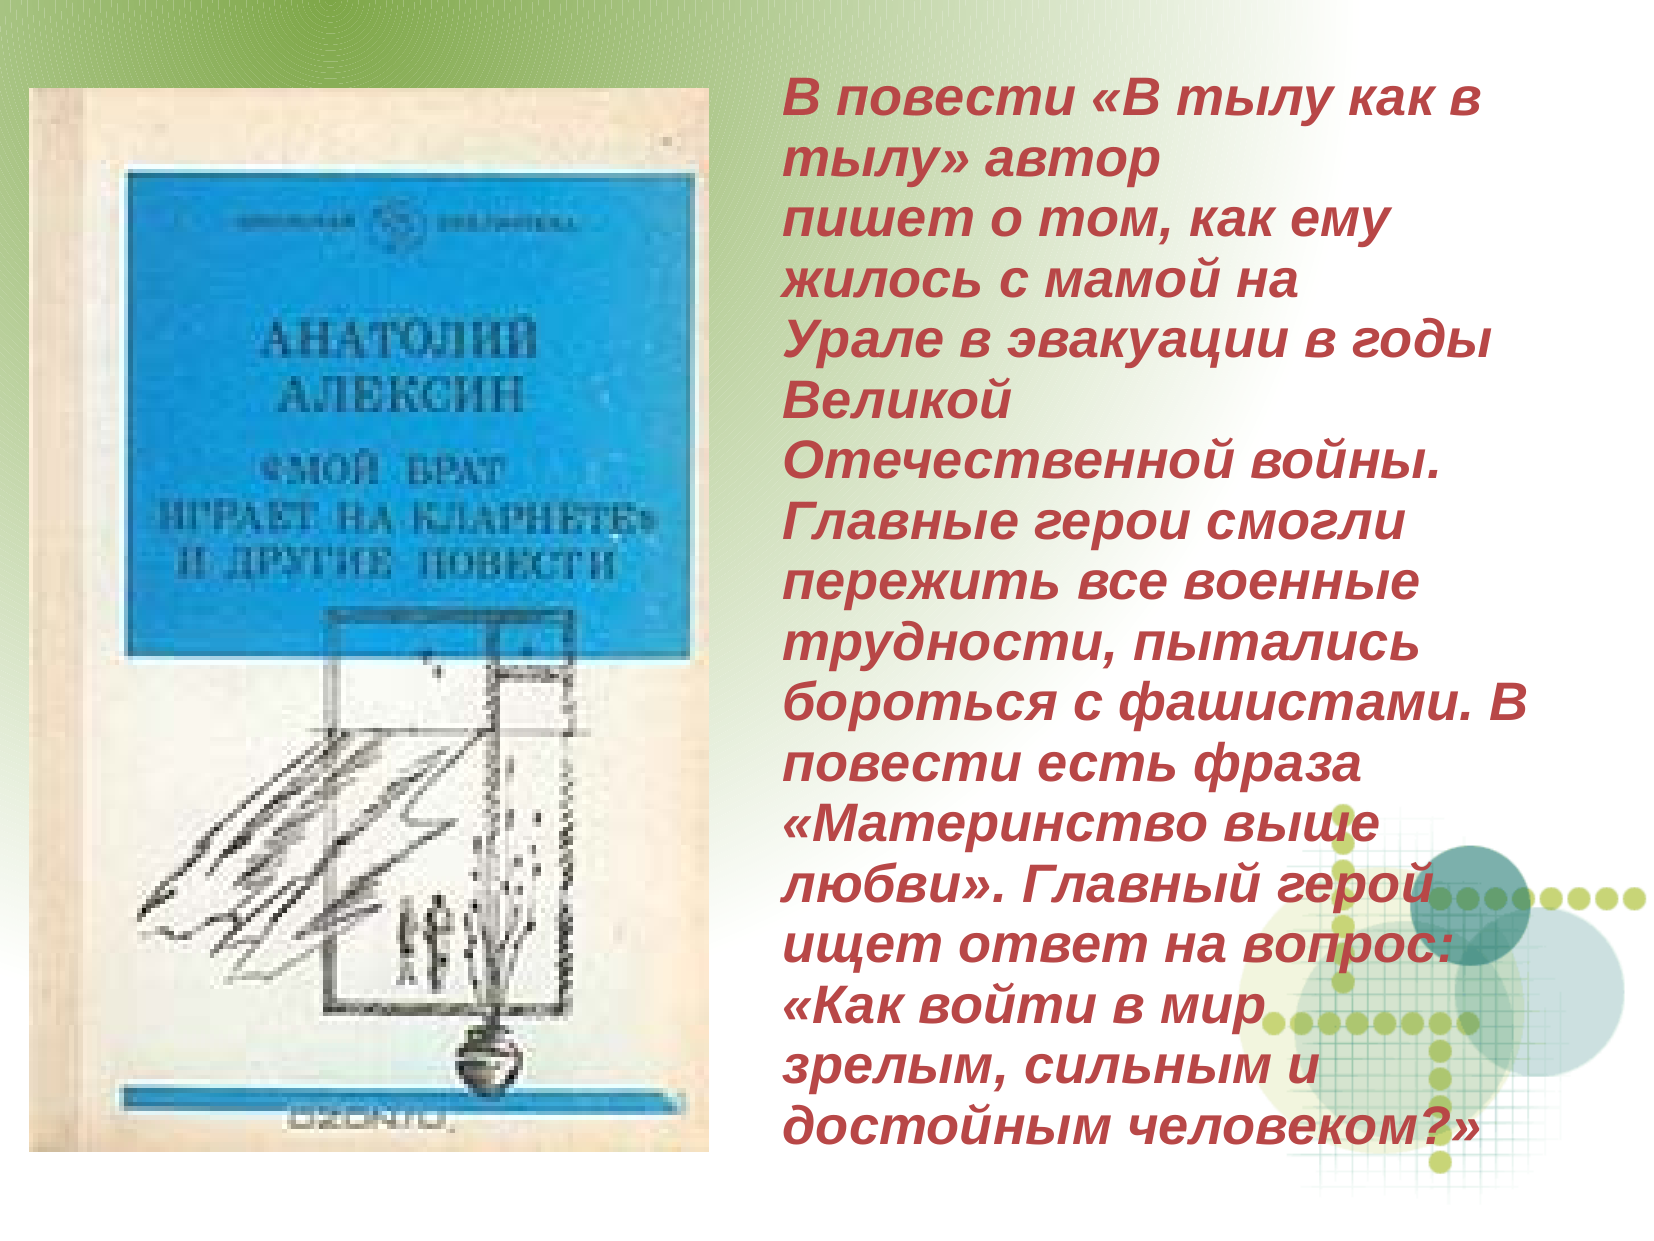

В повести «В тылу как в тылу» автор
пишет о том, как ему жилось с мамой на
Урале в эвакуации в годы Великой
Отечественной войны. Главные герои смогли
пережить все военные трудности, пытались
бороться с фашистами. В повести есть фраза
«Материнство выше любви». Главный герой
ищет ответ на вопрос: «Как войти в мир
зрелым, сильным и достойным человеком?»